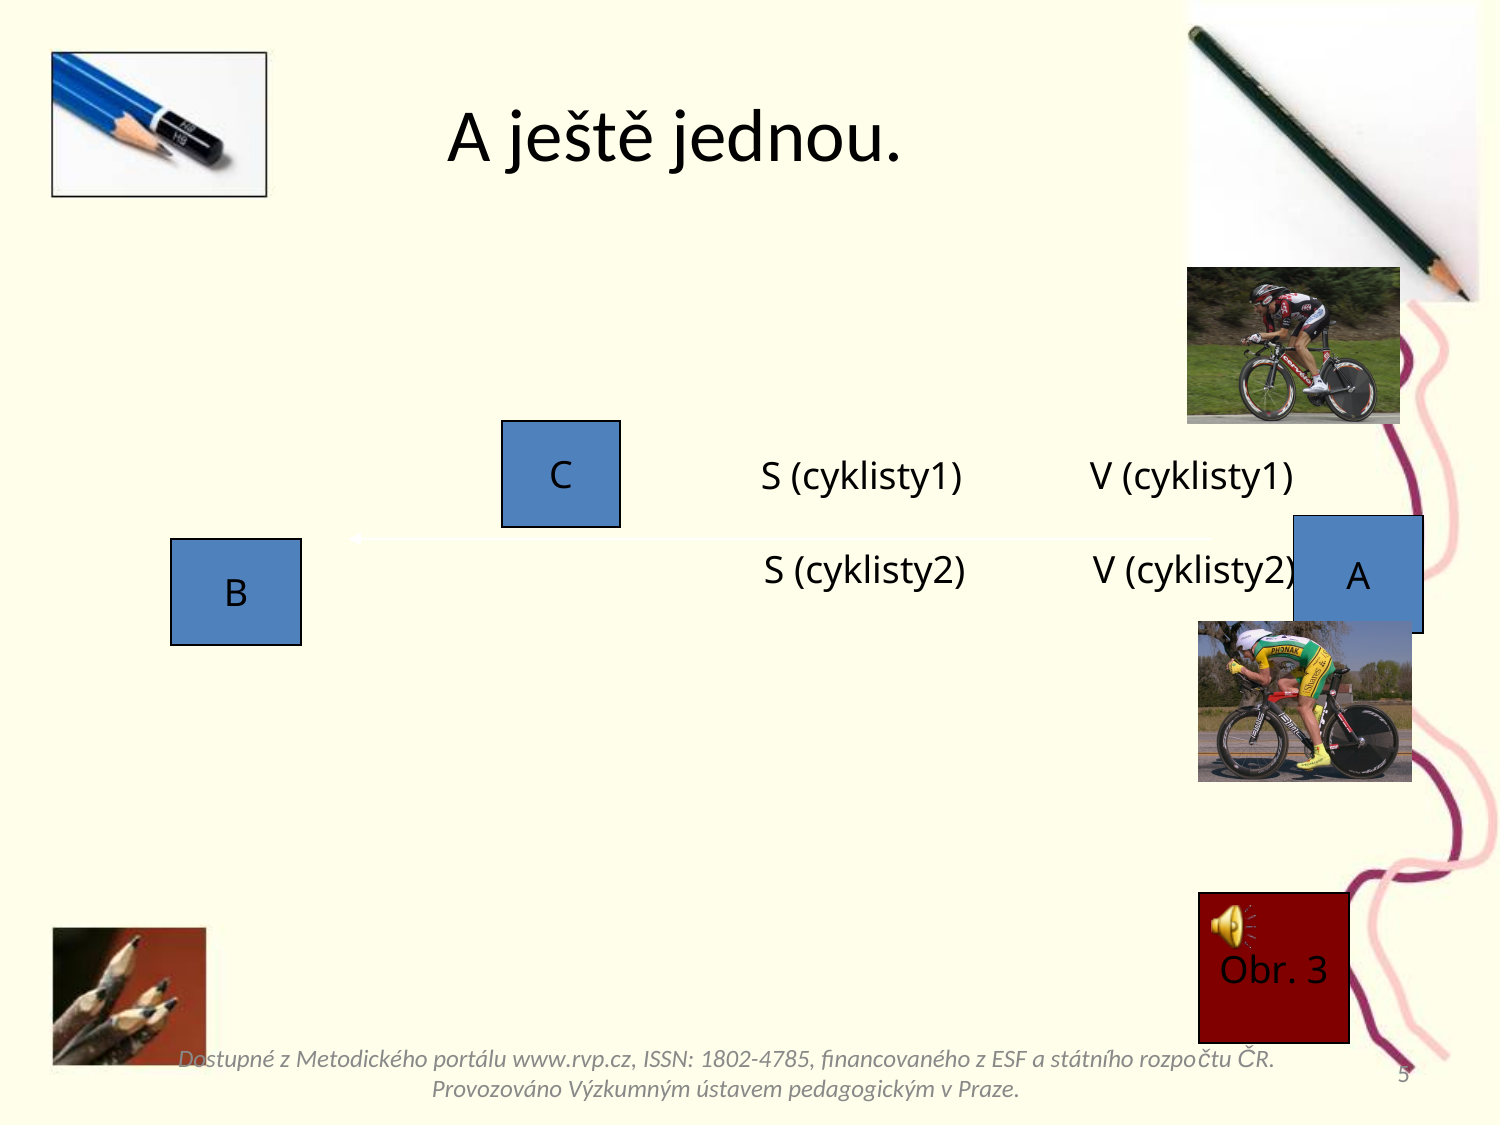

# A ještě jednou.
C
S (cyklisty1)
V (cyklisty1)
A
B
S (cyklisty2)
V (cyklisty2)
Obr. 3
Dostupné z Metodického portálu www.rvp.cz, ISSN: 1802-4785, financovaného z ESF a státního rozpočtu ČR. Provozováno Výzkumným ústavem pedagogickým v Praze.
5